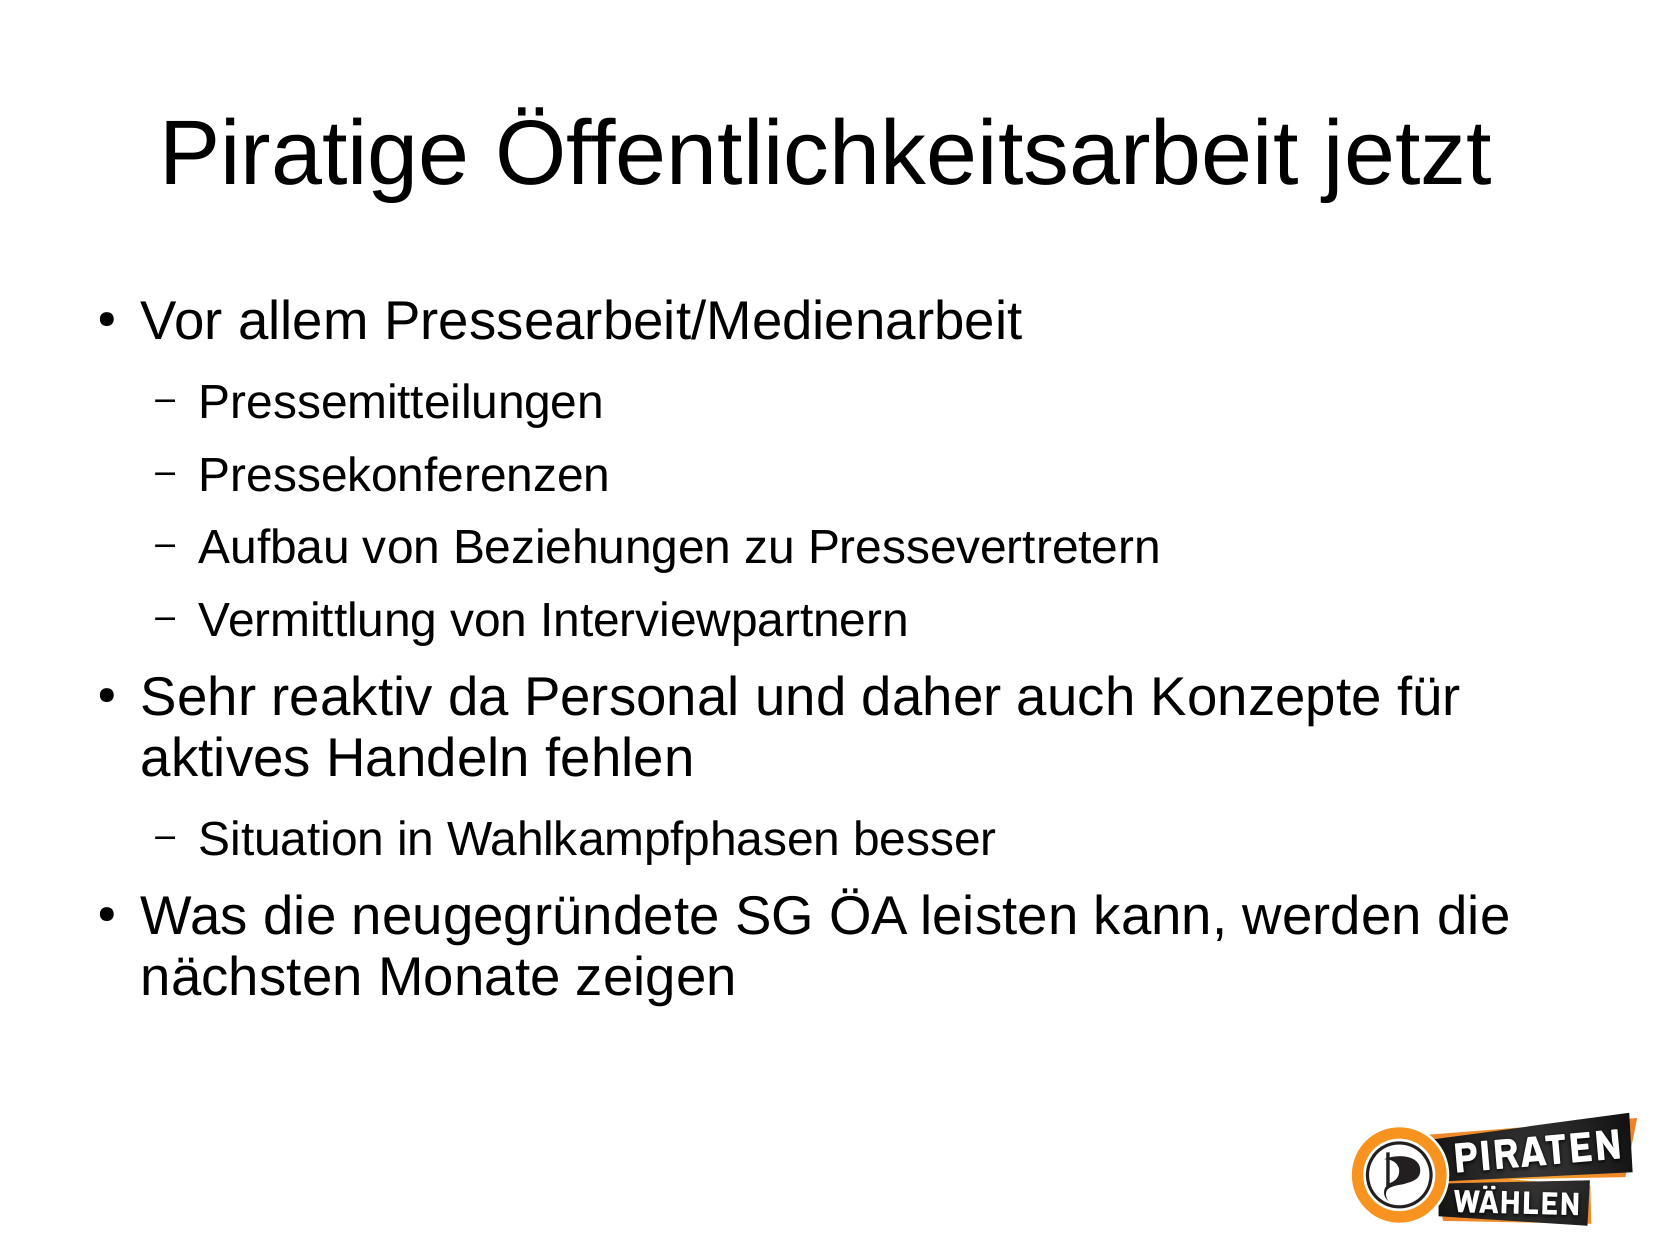

# Piratige Öffentlichkeitsarbeit jetzt
Vor allem Pressearbeit/Medienarbeit
Pressemitteilungen
Pressekonferenzen
Aufbau von Beziehungen zu Pressevertretern
Vermittlung von Interviewpartnern
Sehr reaktiv da Personal und daher auch Konzepte für aktives Handeln fehlen
Situation in Wahlkampfphasen besser
Was die neugegründete SG ÖA leisten kann, werden die nächsten Monate zeigen